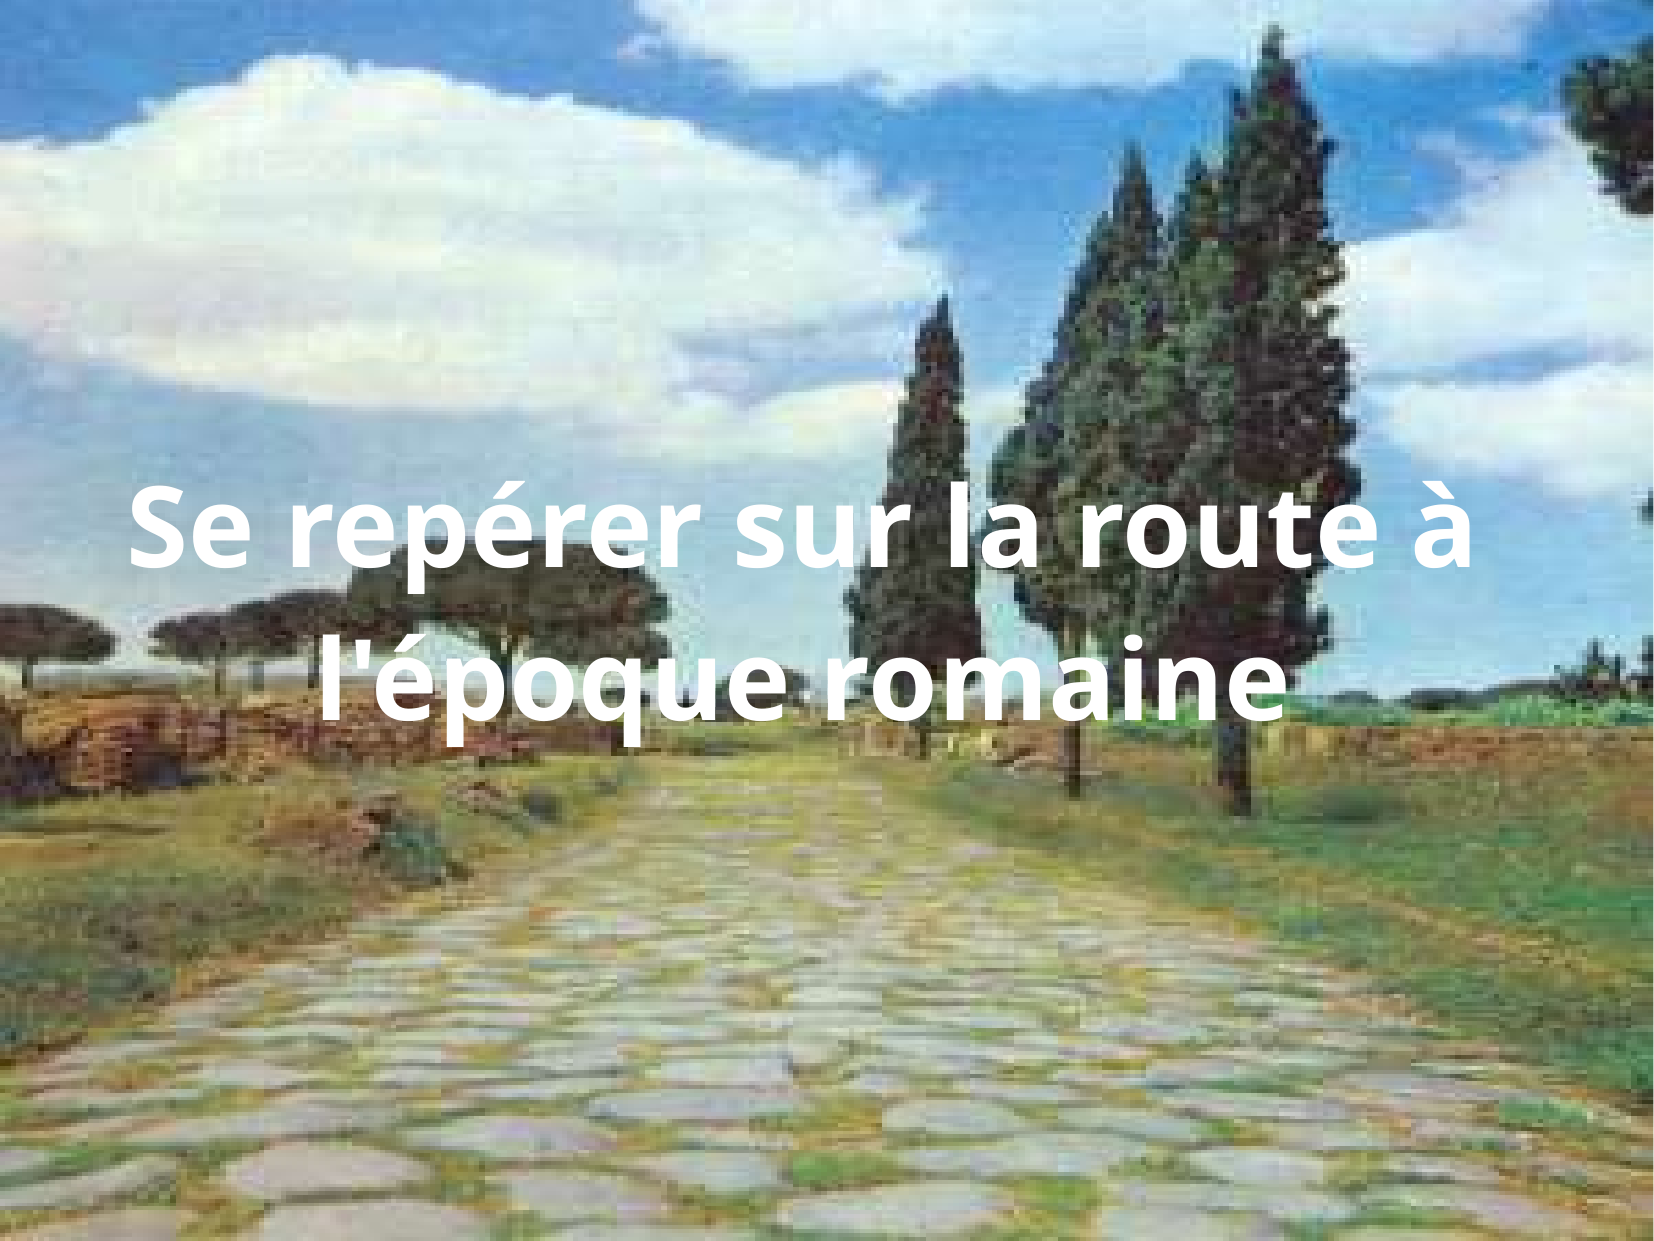

# Se repérer sur la route à l'époque romaine